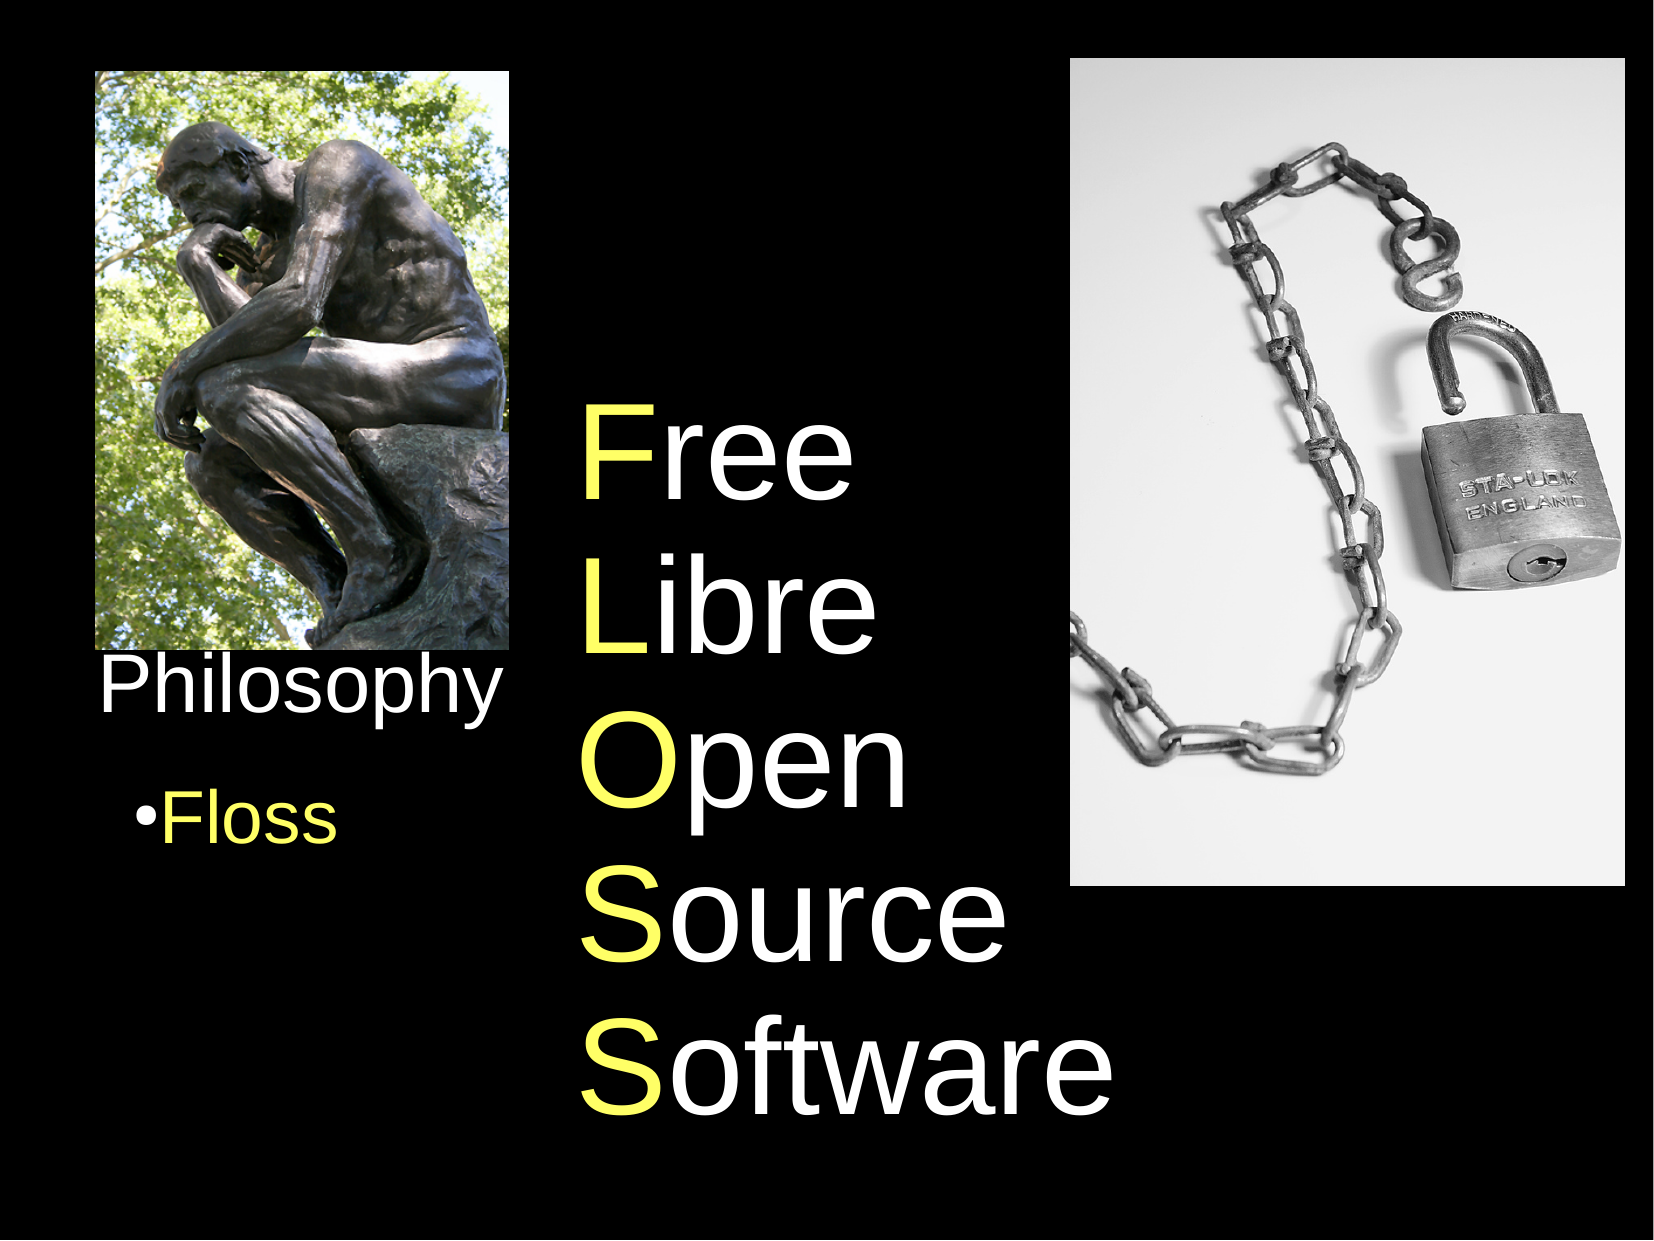

Philosophy
Free
Libre
Open
Source
Software
Floss